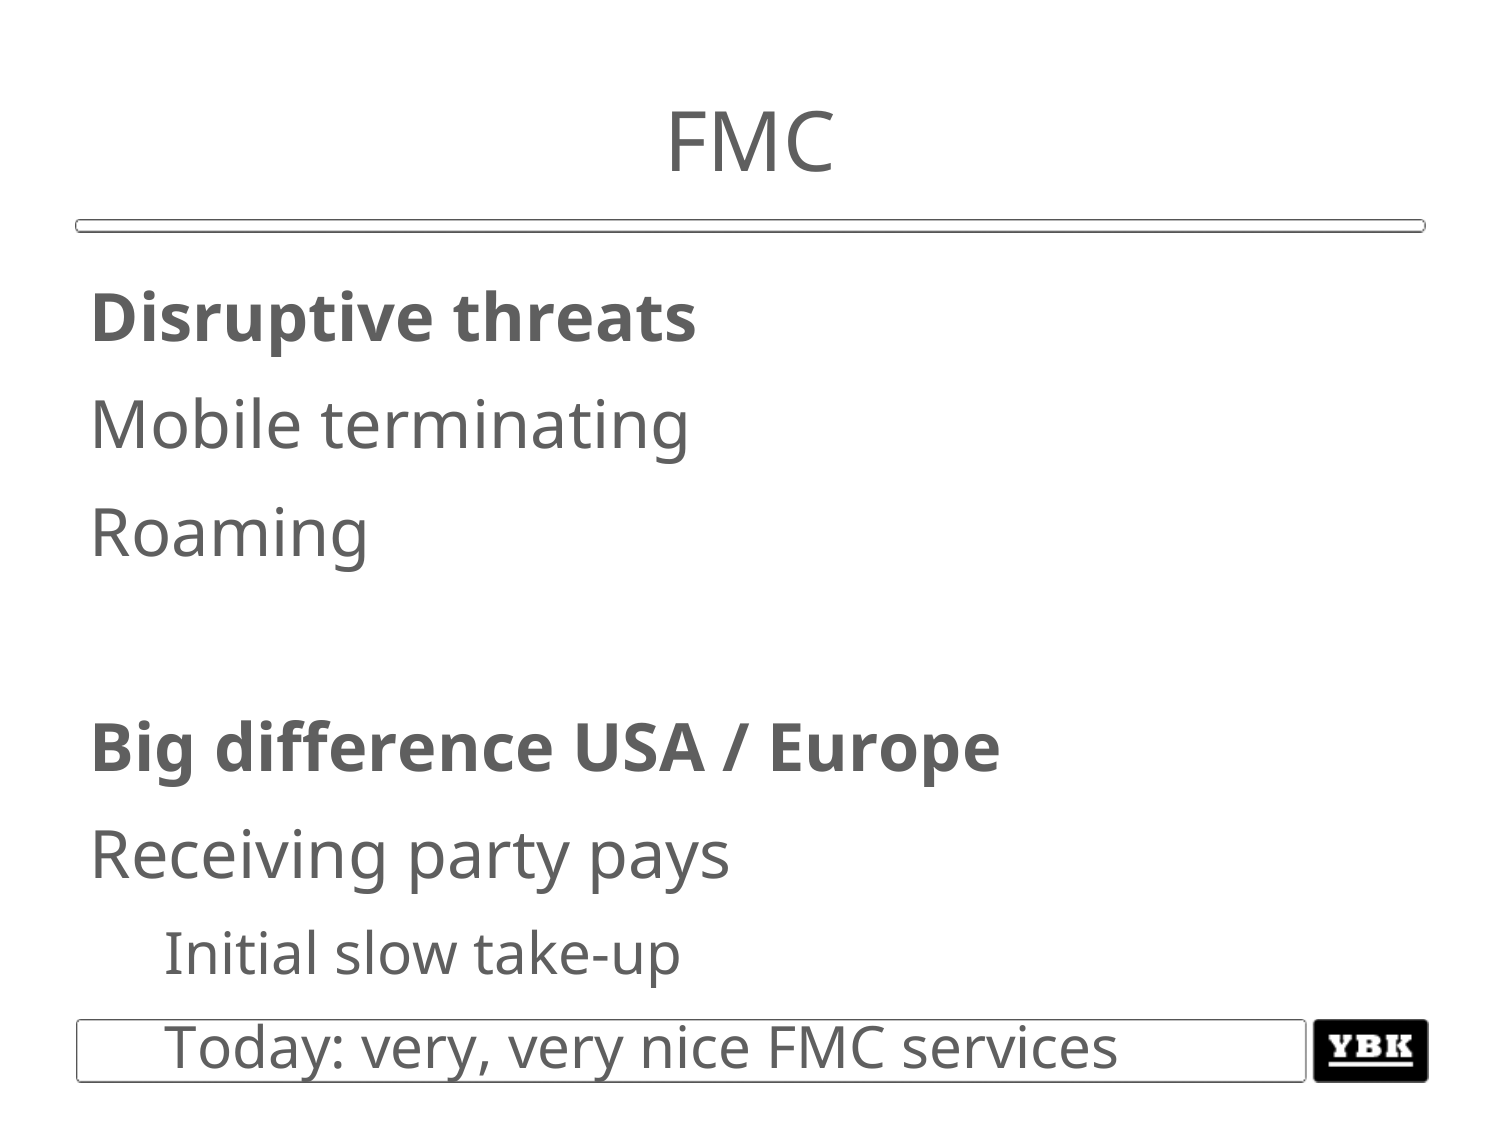

# FMC
Disruptive threats
Mobile terminating
Roaming
Big difference USA / Europe
Receiving party pays
Initial slow take-up
Today: very, very nice FMC services